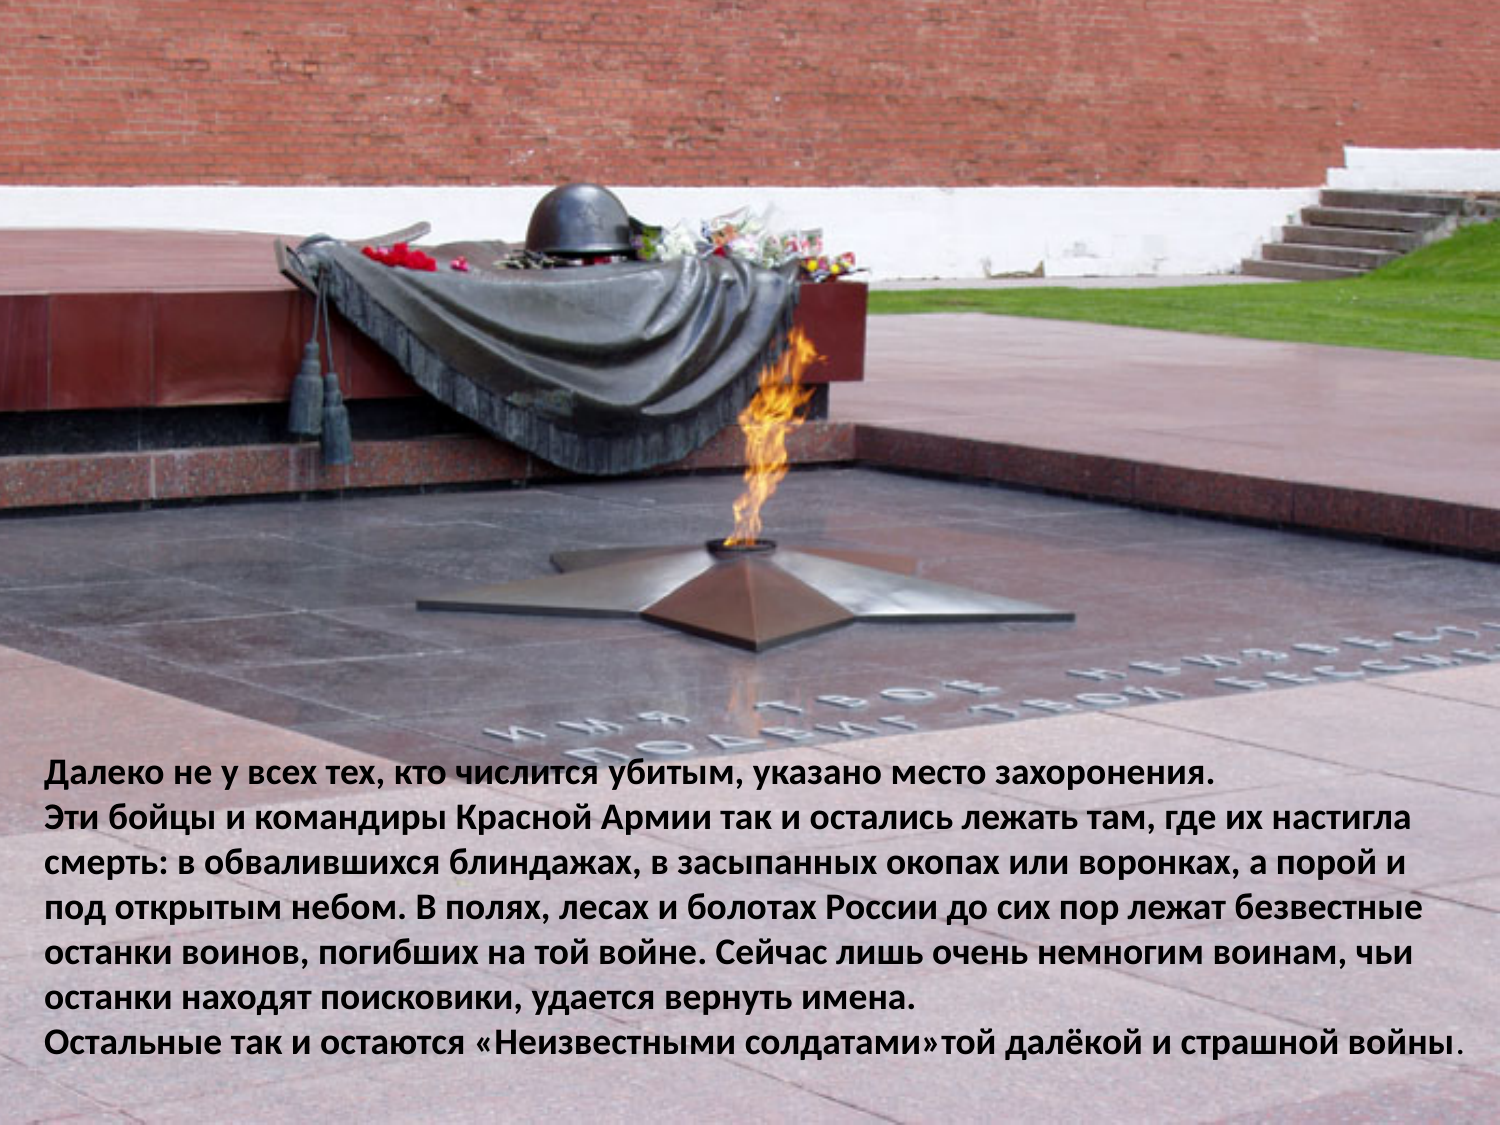

Далеко не у всех тех, кто числится убитым, указано место захоронения.
Эти бойцы и командиры Красной Армии так и остались лежать там, где их настигла смерть: в обвалившихся блиндажах, в засыпанных окопах или воронках, а порой и под открытым небом. В полях, лесах и болотах России до сих пор лежат безвестные останки воинов, погибших на той войне. Сейчас лишь очень немногим воинам, чьи останки находят поисковики, удается вернуть имена.
Остальные так и остаются «Неизвестными солдатами»той далёкой и страшной войны.